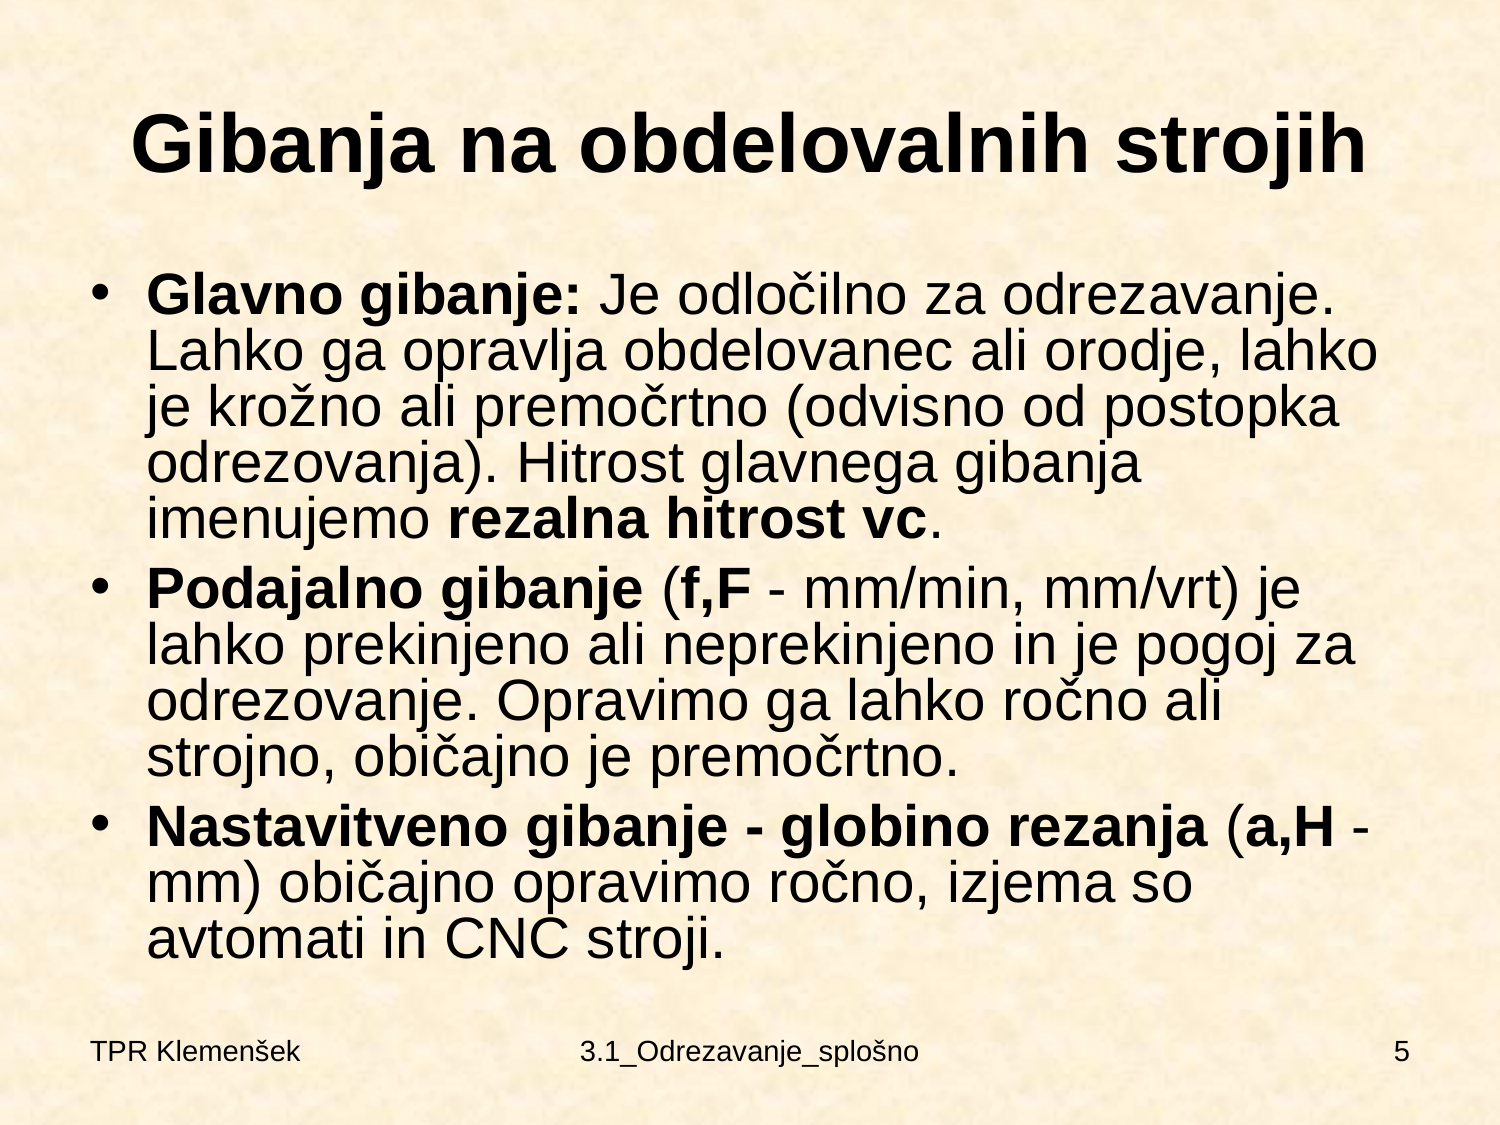

# Gibanja na obdelovalnih strojih
Glavno gibanje: Je odločilno za odrezavanje. Lahko ga opravlja obdelovanec ali orodje, lahko je krožno ali premočrtno (odvisno od postopka odrezovanja). Hitrost glavnega gibanja imenujemo rezalna hitrost vc.
Podajalno gibanje (f,F - mm/min, mm/vrt) je lahko prekinjeno ali neprekinjeno in je pogoj za odrezovanje. Opravimo ga lahko ročno ali strojno, običajno je premočrtno.
Nastavitveno gibanje - globino rezanja (a,H - mm) običajno opravimo ročno, izjema so avtomati in CNC stroji.
TPR Klemenšek
3.1_Odrezavanje_splošno
5